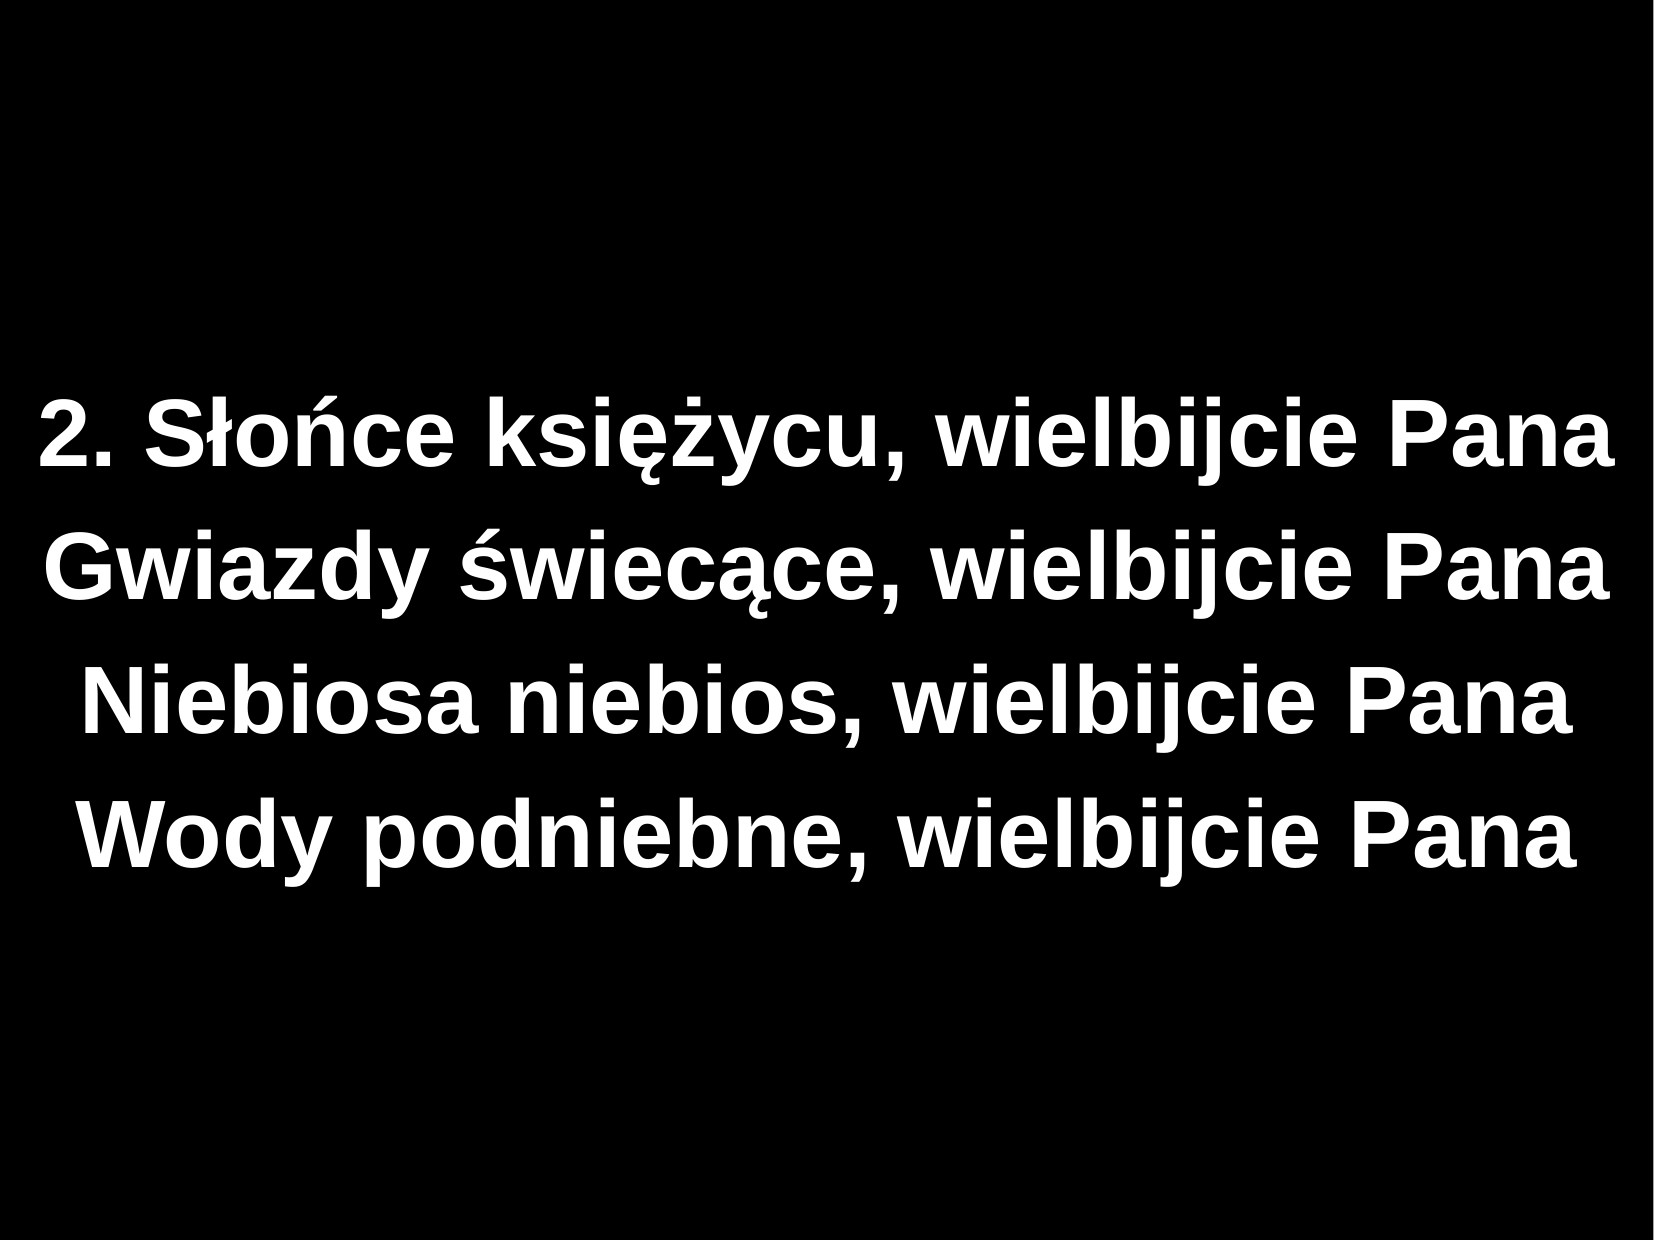

# 2. Słońce księżycu, wielbijcie Pana
Gwiazdy świecące, wielbijcie Pana
Niebiosa niebios, wielbijcie Pana
Wody podniebne, wielbijcie Pana